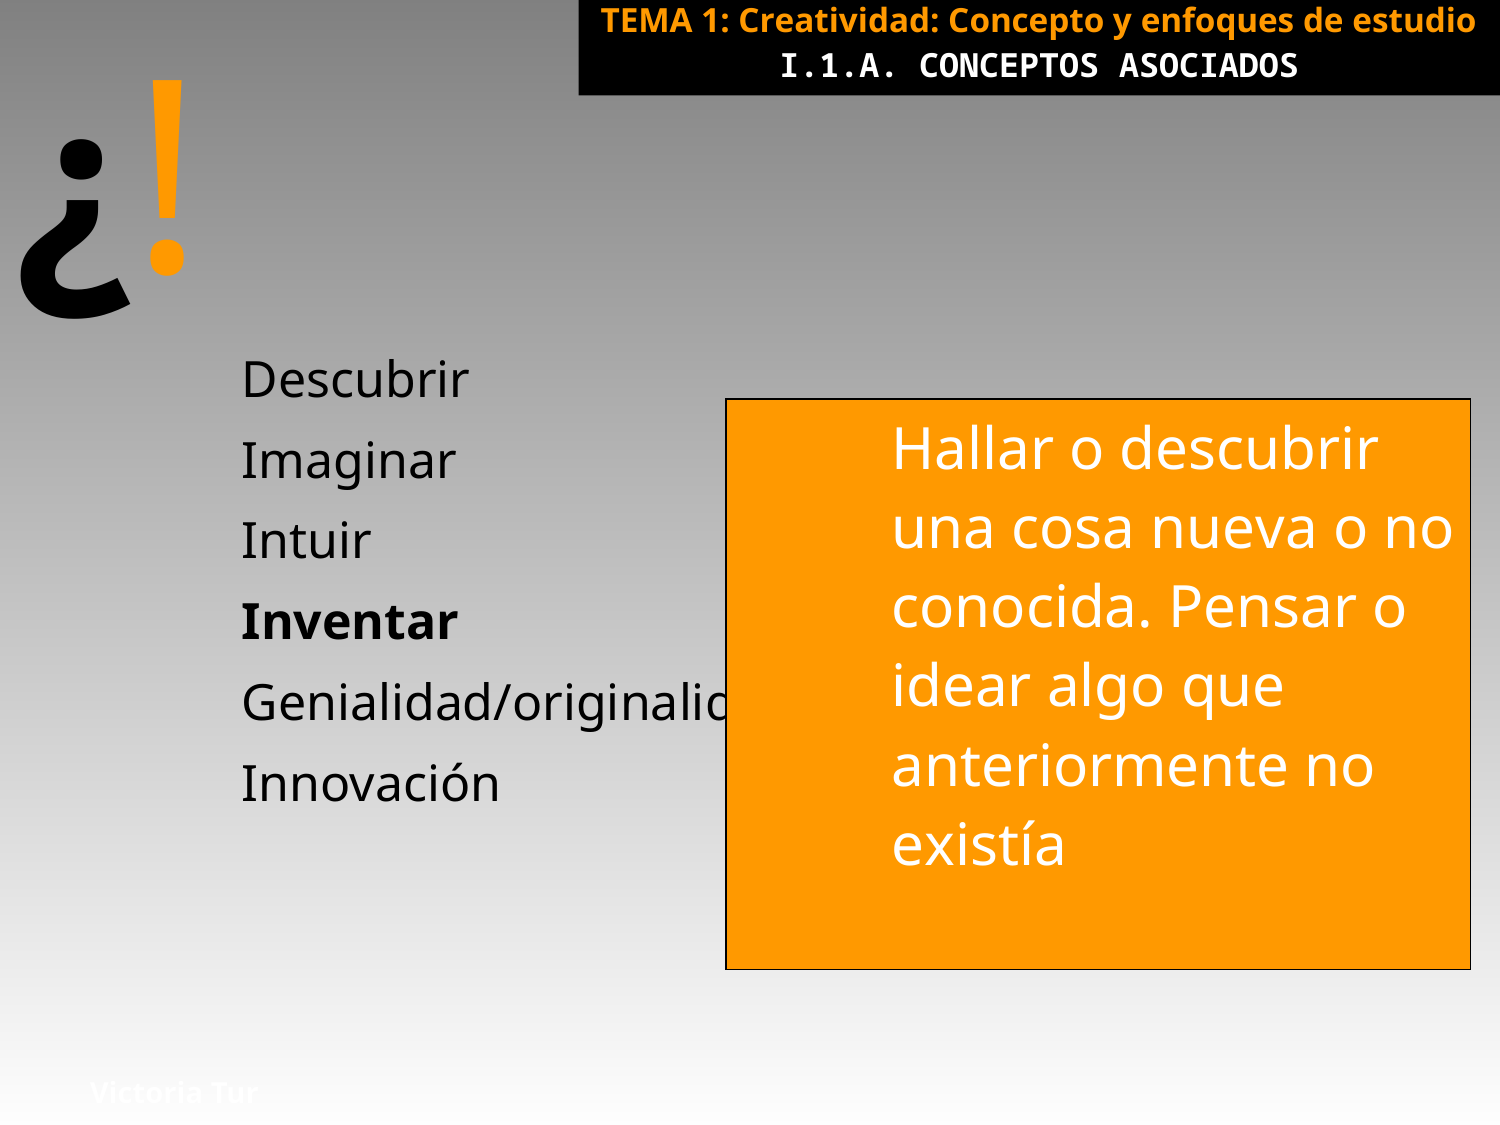

T1
TEMA 1: Creatividad: Concepto y enfoques de estudio
I.1.A. CONCEPTOS ASOCIADOS
# Descubrir
Imaginar
Intuir
Inventar
Genialidad/originalidad
Innovación
Hallar o descubrir una cosa nueva o no conocida. Pensar o idear algo que anteriormente no existía